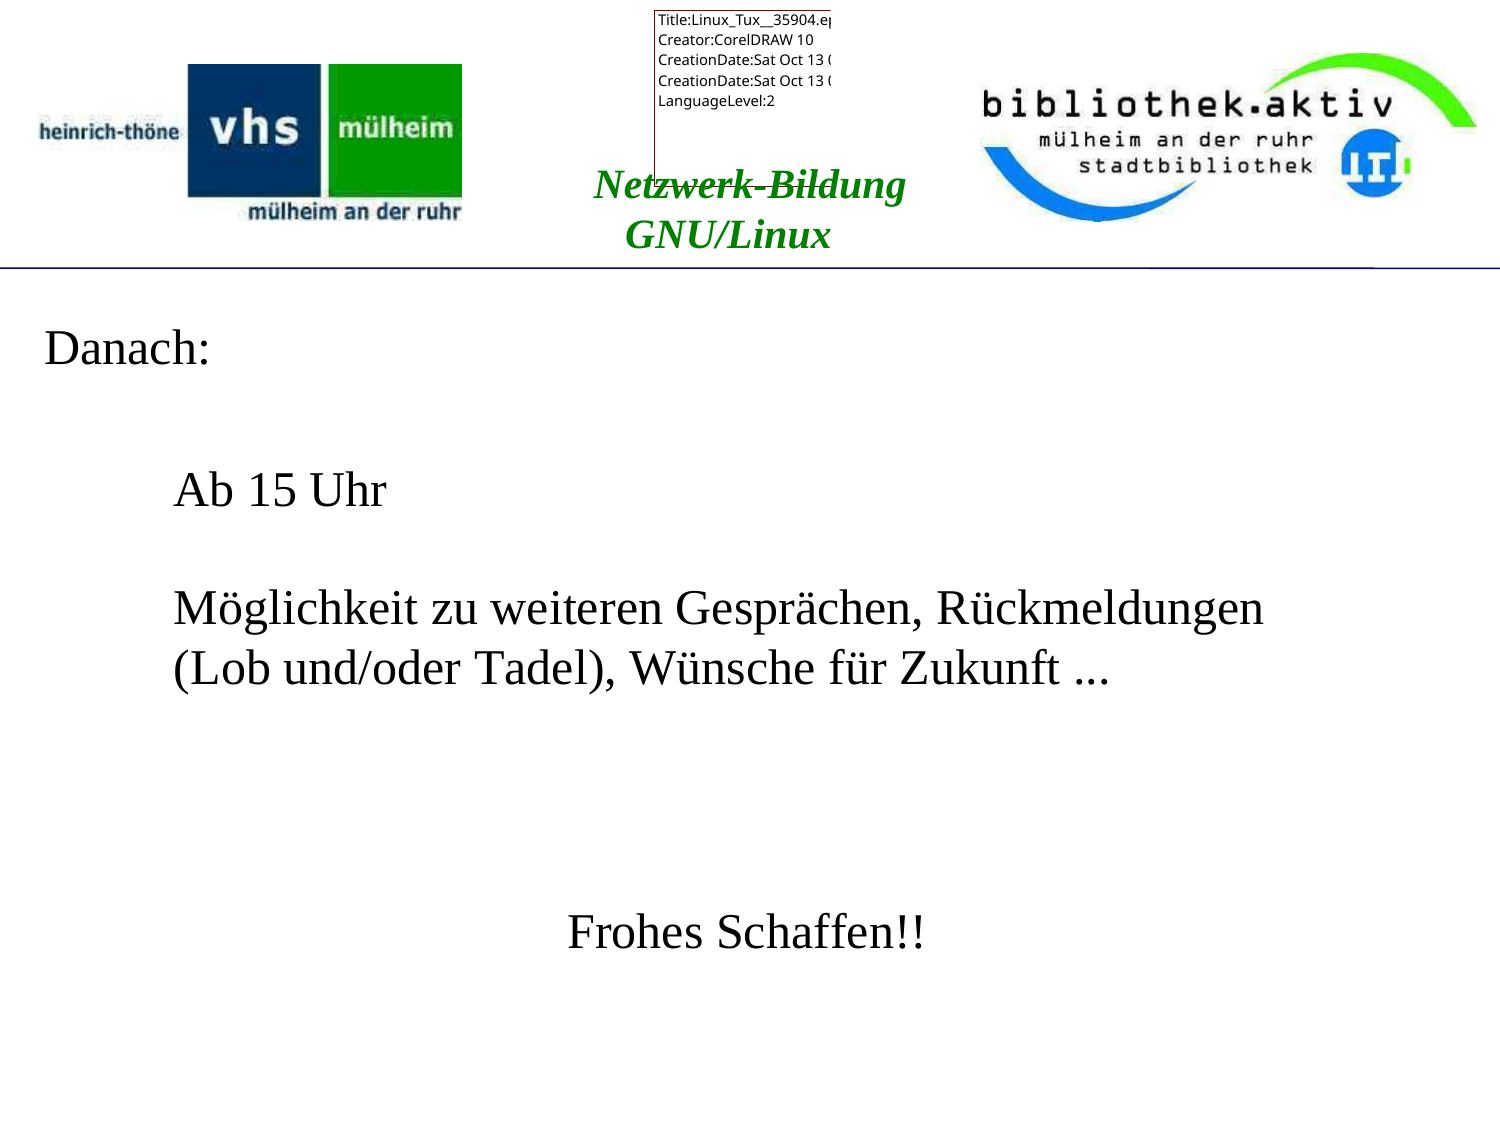

Netzwerk-Bildung
 GNU/Linux
Danach:
Ab 15 Uhr
Möglichkeit zu weiteren Gesprächen, Rückmeldungen (Lob und/oder Tadel), Wünsche für Zukunft ...
Frohes Schaffen!!